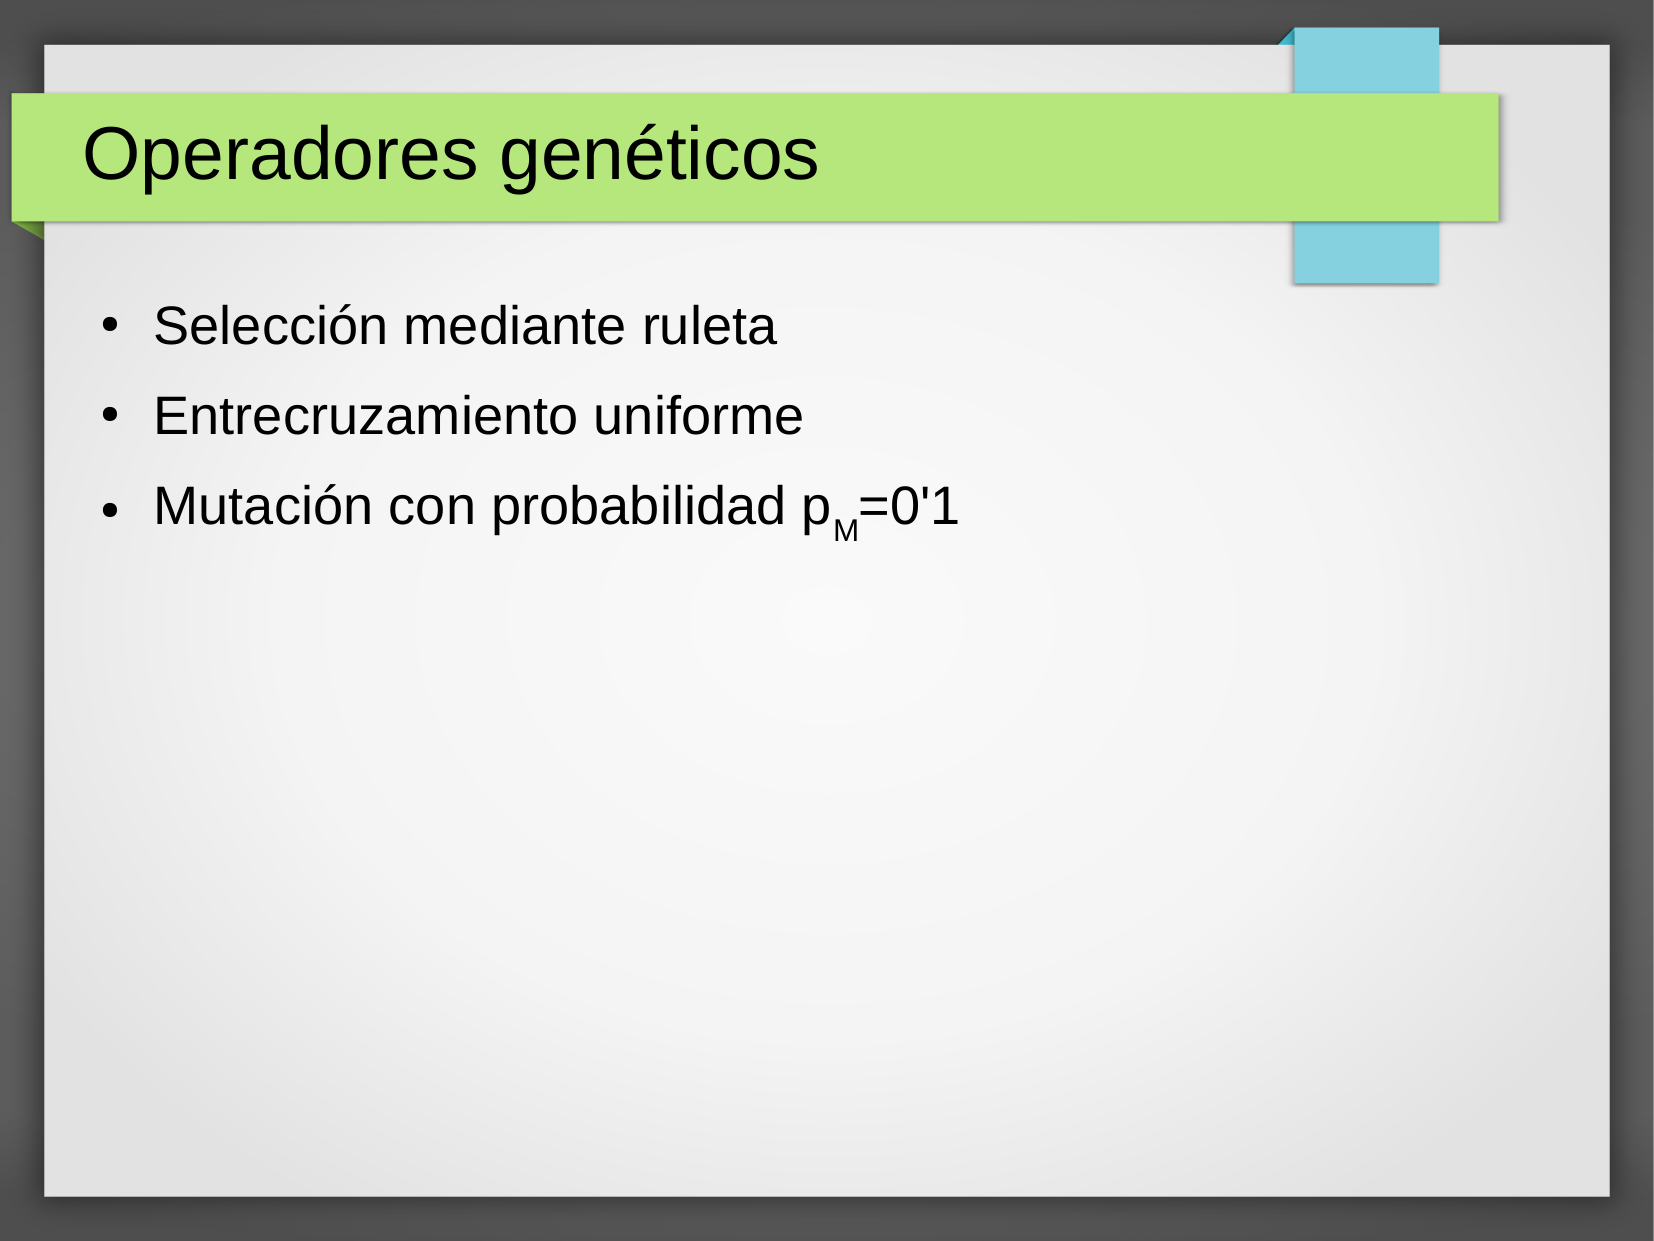

# Operadores genéticos
Selección mediante ruleta
Entrecruzamiento uniforme
Mutación con probabilidad pM=0'1